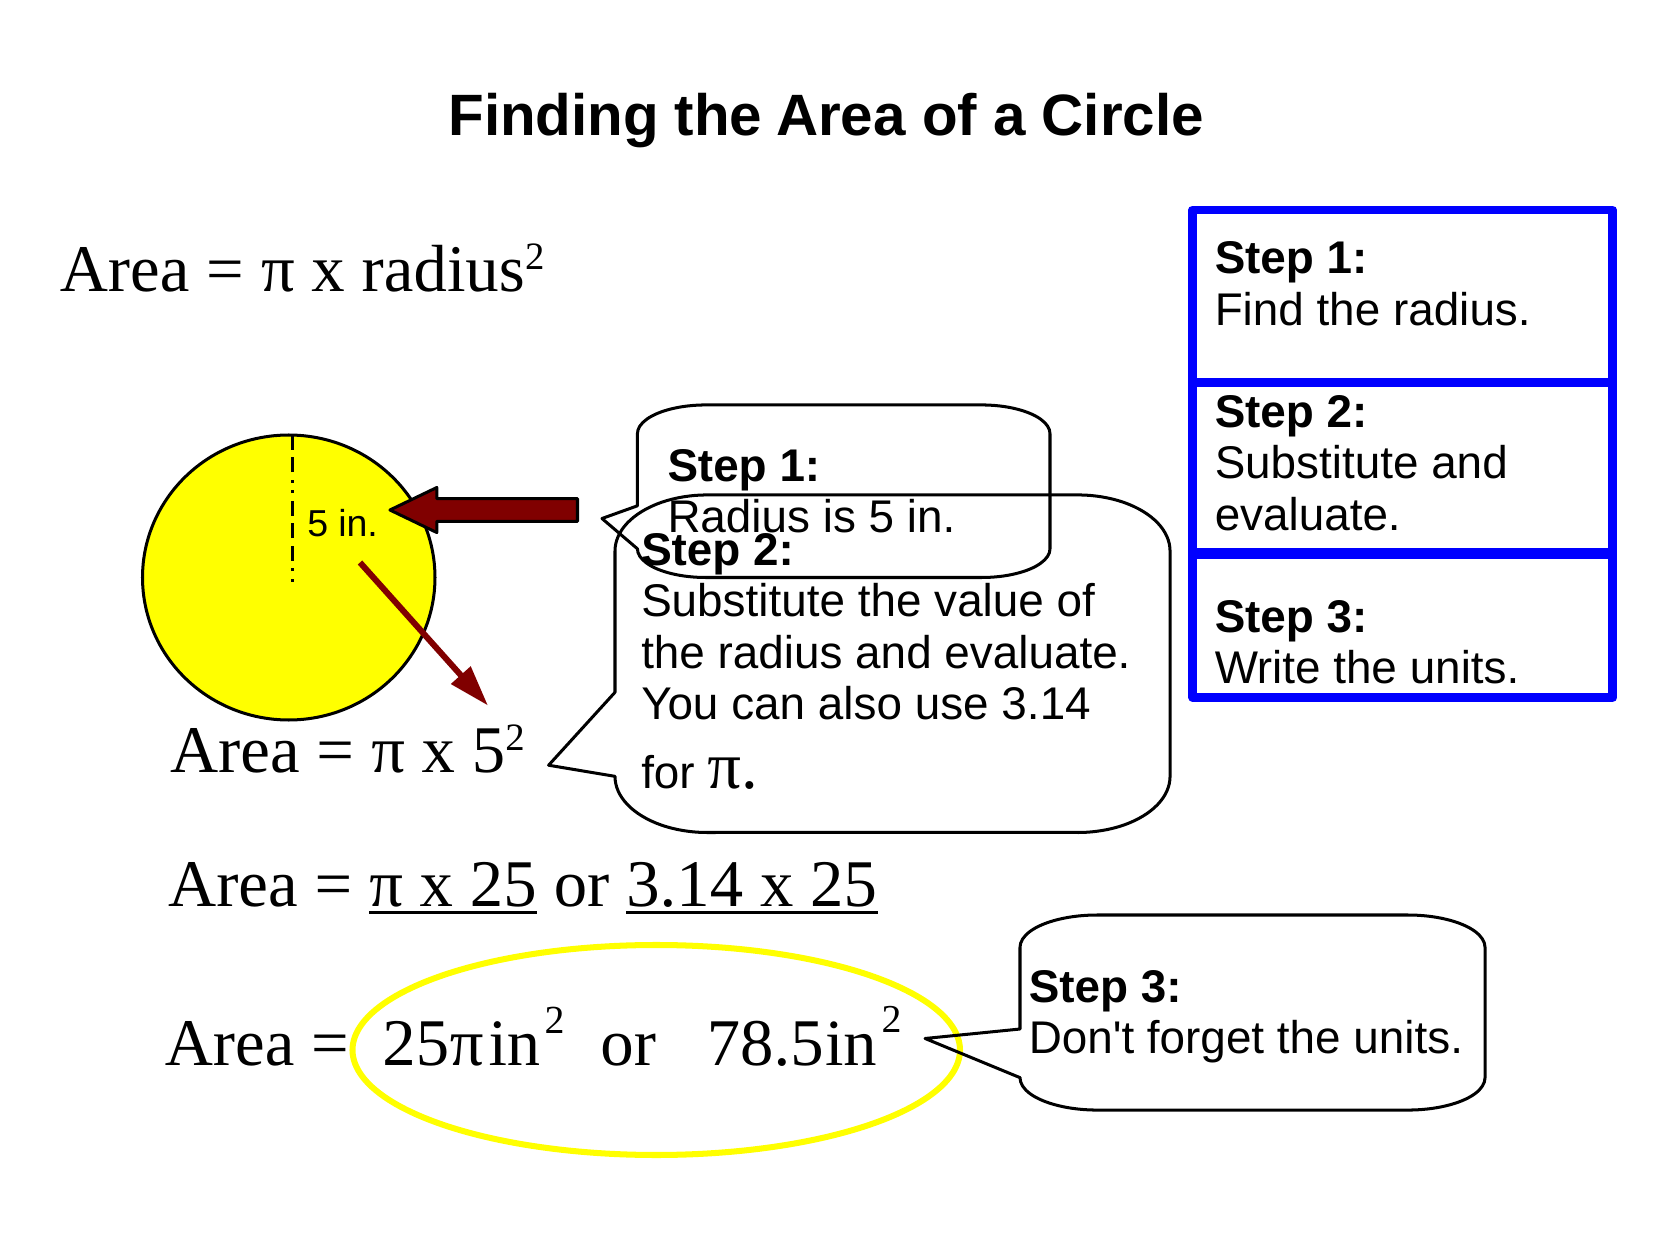

Finding the Area of a Circle
Area = π x radius2
Step 1:
Find the radius.
Step 2:
Substitute and
evaluate.
Step 3:
Write the units.
Step 1:
Radius is 5 in.
5 in.
Step 2:
Substitute the value of
the radius and evaluate.
You can also use 3.14
for π.
Area = π x 52
Area = π x 25 or 3.14 x 25
Step 3:
Don't forget the units.
Area = 25π or 78.5